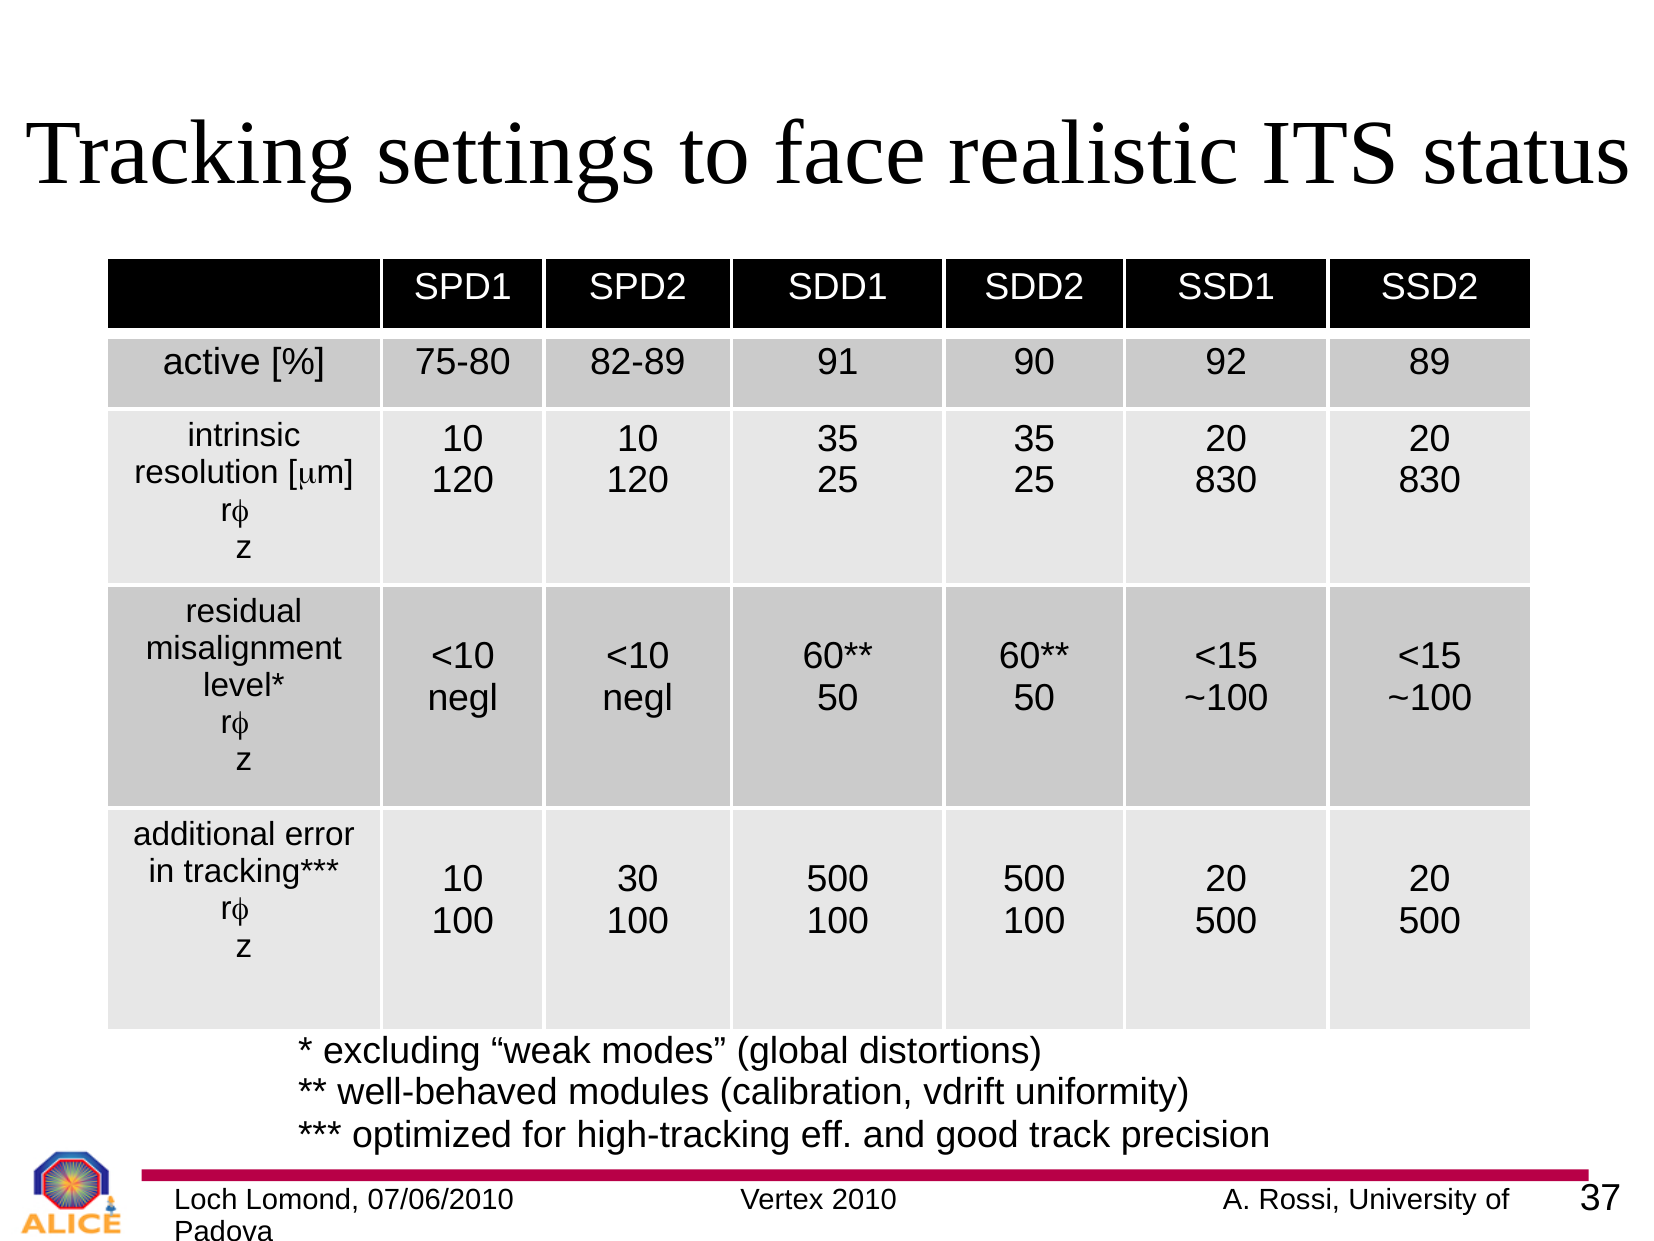

# Tracking settings to face realistic ITS status
| | SPD1 | SPD2 | SDD1 | SDD2 | SSD1 | SSD2 |
| --- | --- | --- | --- | --- | --- | --- |
| active [%] | 75-80 | 82-89 | 91 | 90 | 92 | 89 |
| intrinsic resolution [mm] r z | 10 120 | 10 120 | 35 25 | 35 25 | 20 830 | 20 830 |
| residual misalignment level\* r z | <10 negl | <10 negl | 60\*\* 50 | 60\*\* 50 | <15 ~100 | <15 ~100 |
| additional error in tracking\*\*\* r z | 10 100 | 30 100 | 500 100 | 500 100 | 20 500 | 20 500 |
* excluding “weak modes” (global distortions)
** well-behaved modules (calibration, vdrift uniformity)
*** optimized for high-tracking eff. and good track precision
Loch Lomond, 07/06/2010 		 Vertex 2010 		 A. Rossi, University of Padova
37